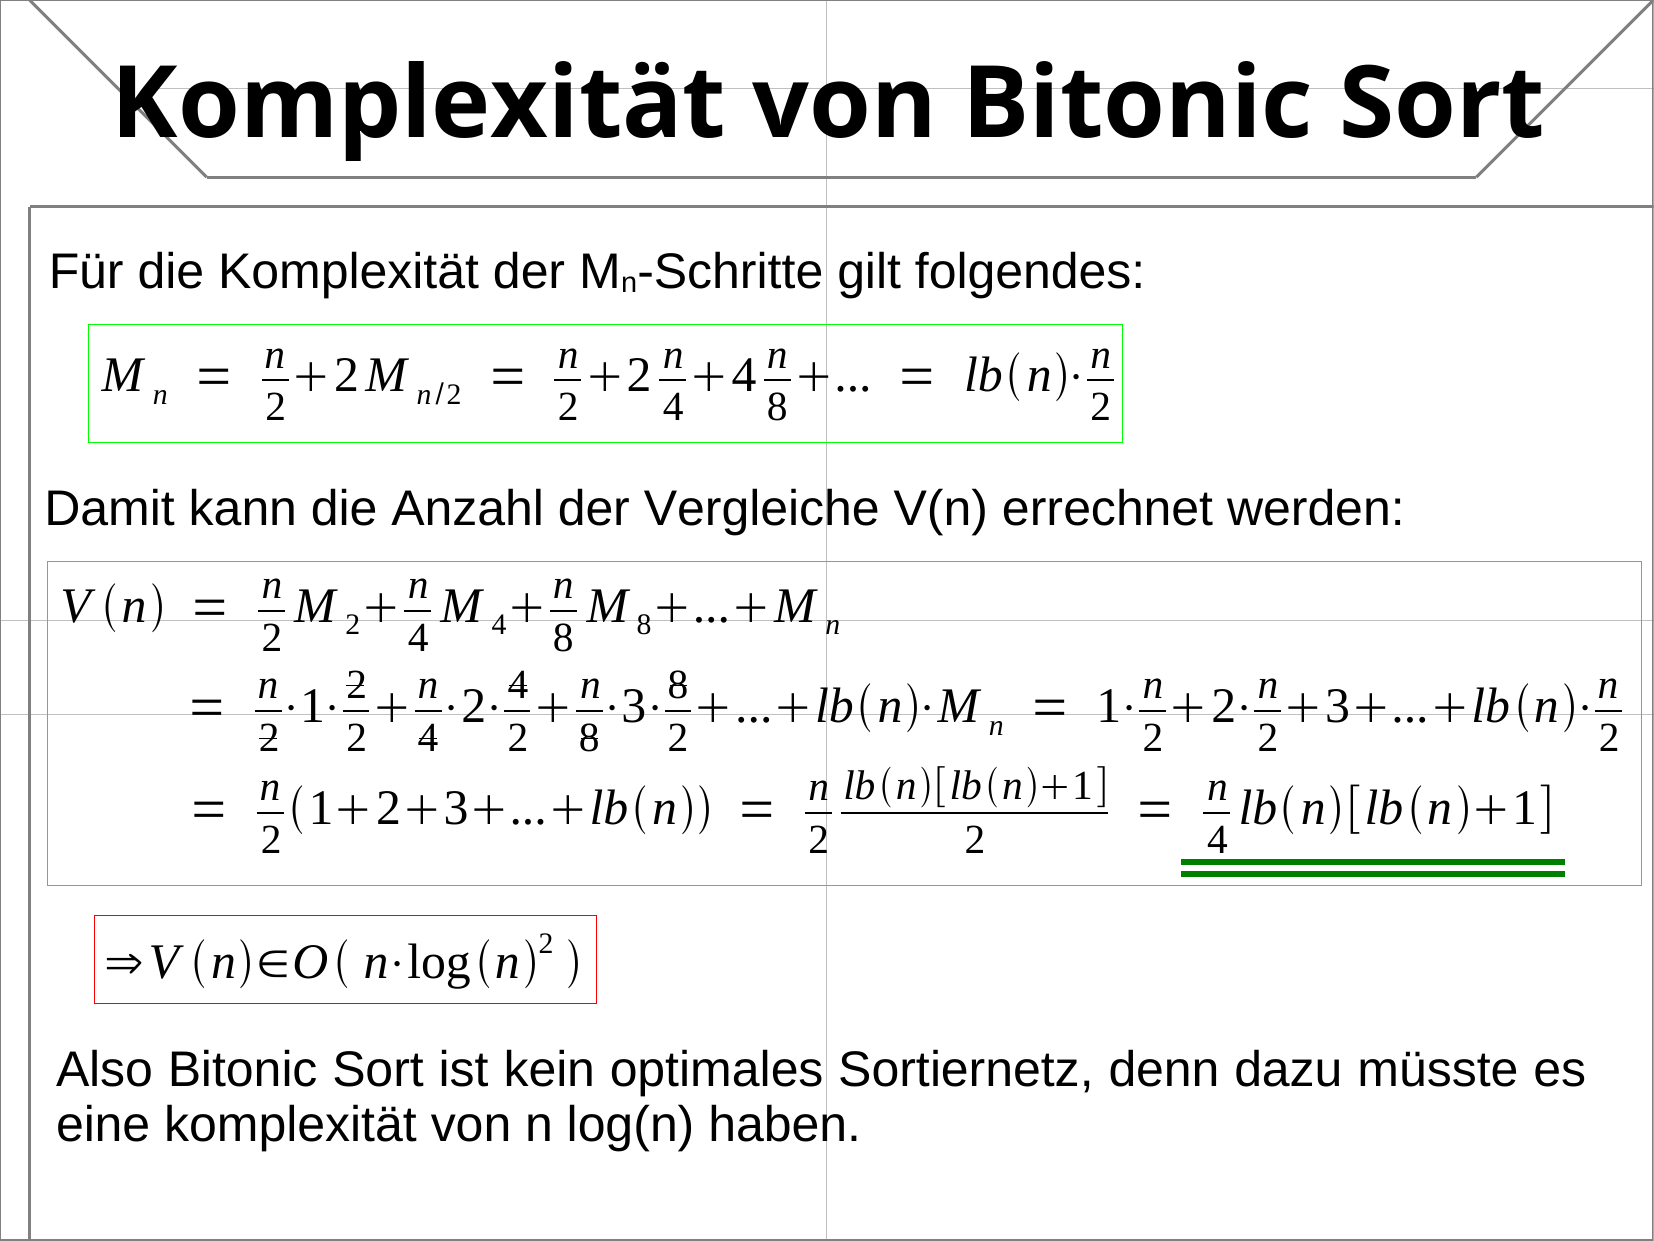

Komplexität von Bitonic Sort
Für die Komplexität der Mn-Schritte gilt folgendes:
Damit kann die Anzahl der Vergleiche V(n) errechnet werden:
Also Bitonic Sort ist kein optimales Sortiernetz, denn dazu müsste es eine komplexität von n log(n) haben.